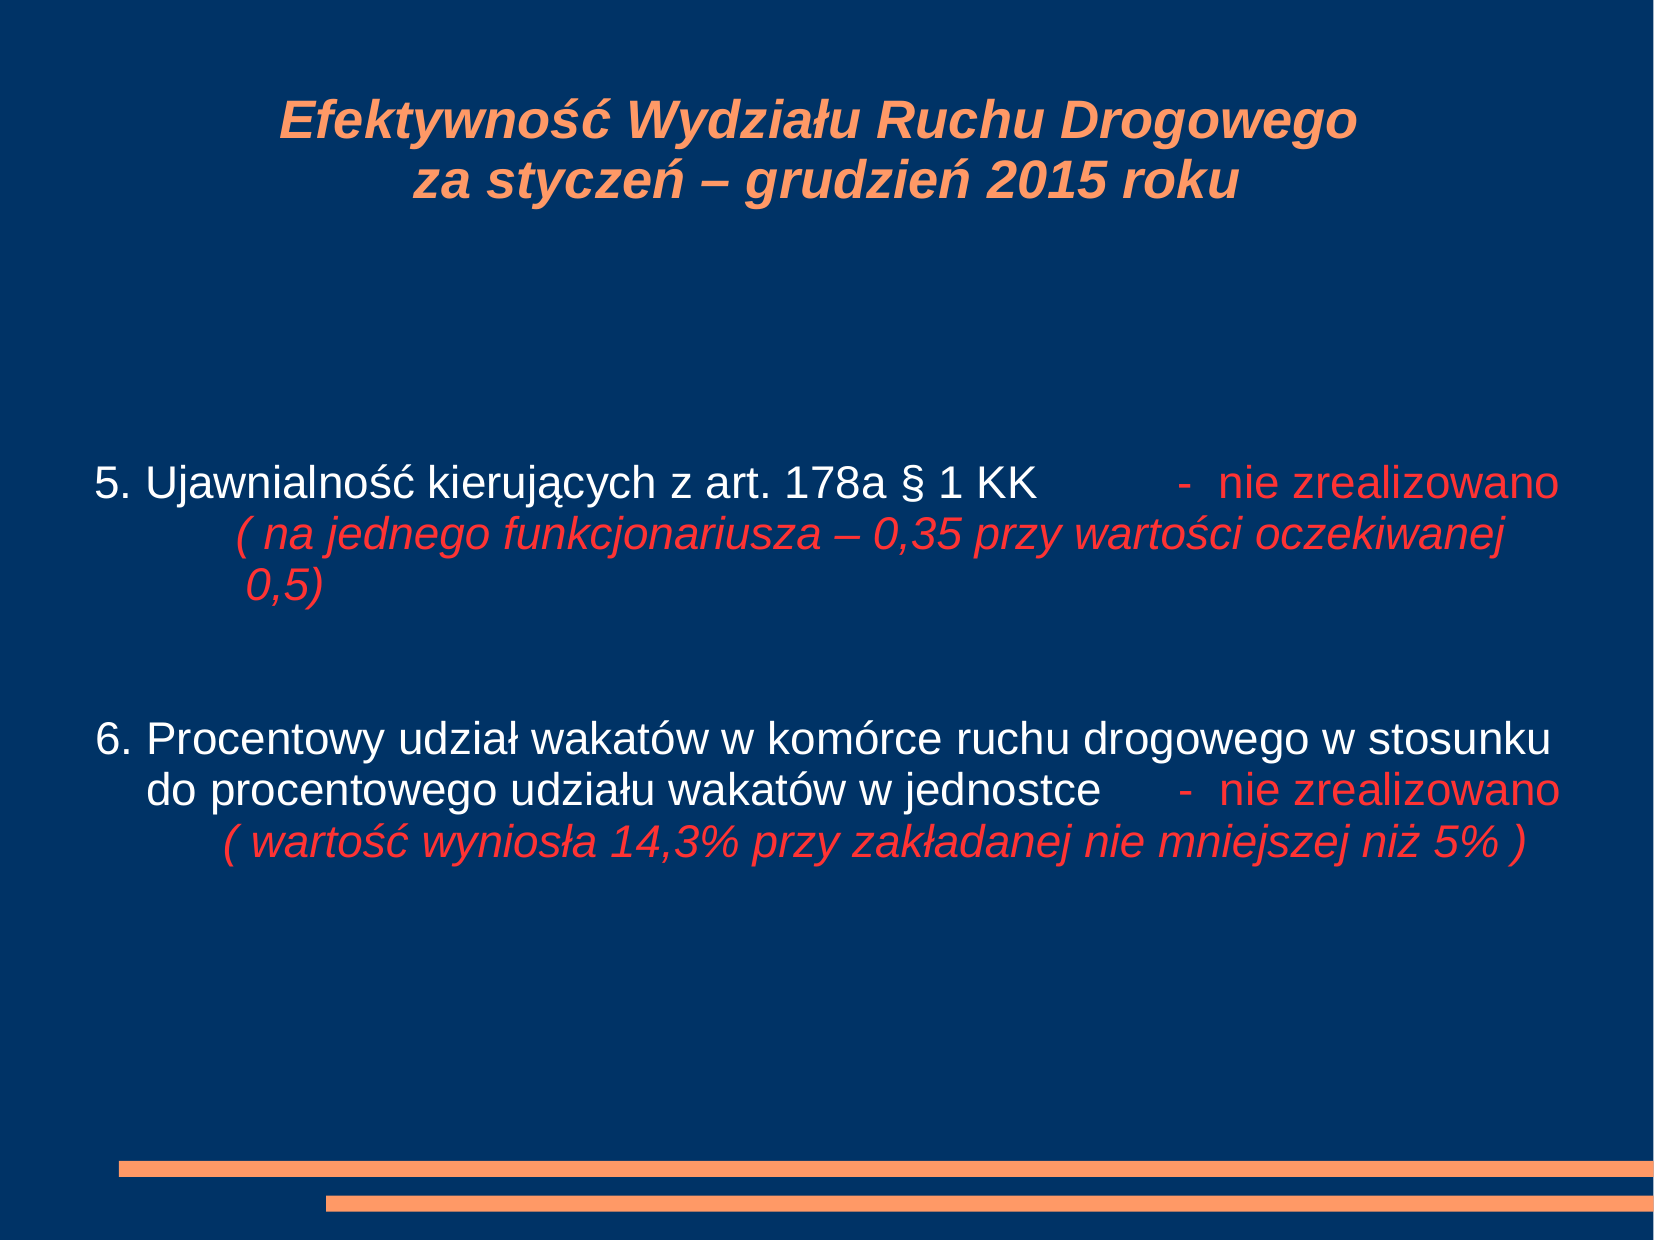

# Efektywność Wydziału Ruchu Drogowego za styczeń – grudzień 2015 roku
 5. Ujawnialność kierujących z art. 178a § 1 KK - nie zrealizowano
 ( na jednego funkcjonariusza – 0,35 przy wartości oczekiwanej 		 0,5)
 6. Procentowy udział wakatów w komórce ruchu drogowego w stosunku do procentowego udziału wakatów w jednostce - nie zrealizowano
 ( wartość wyniosła 14,3% przy zakładanej nie mniejszej niż 5% )